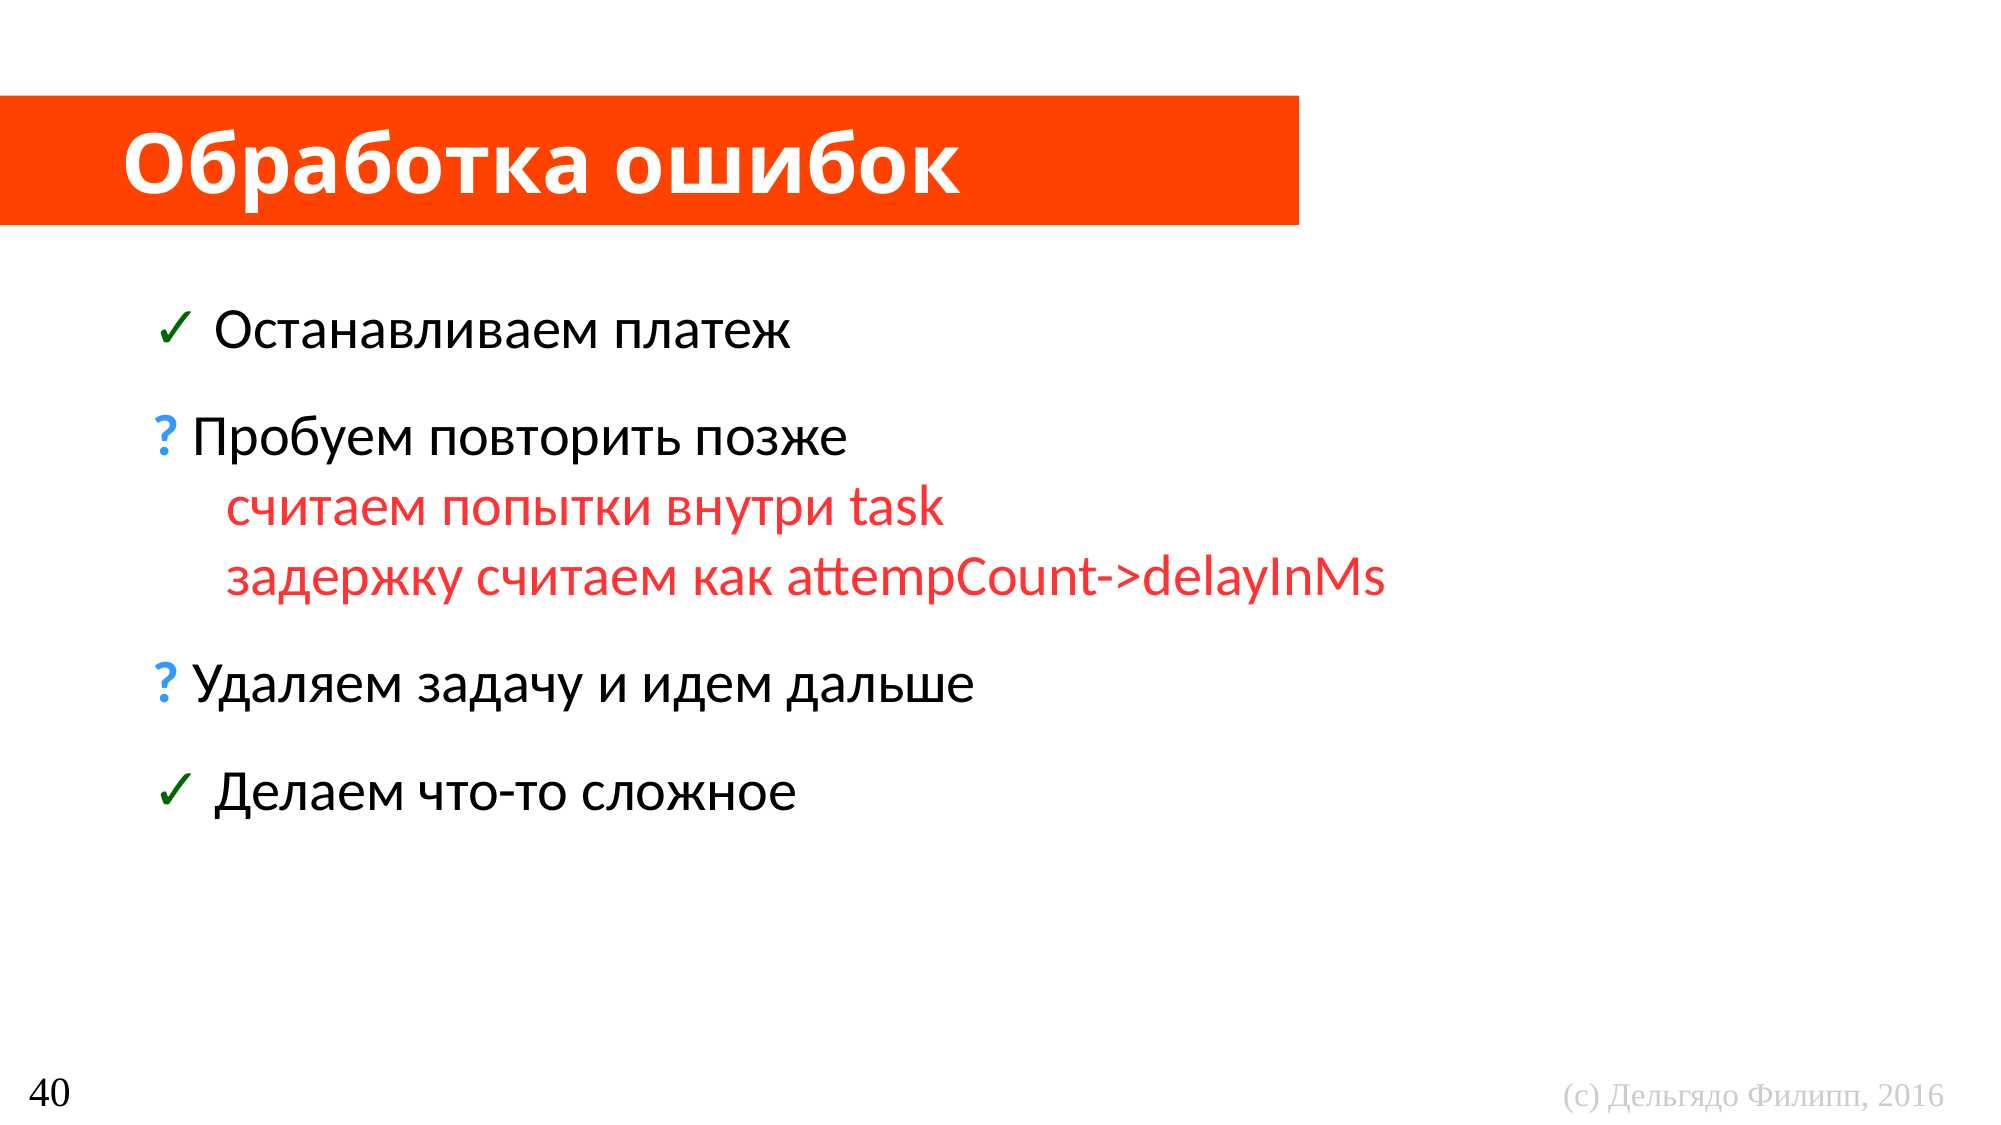

# Обработка ошибок
✓ Останавливаем платеж
? Пробуем повторить позже
	считаем попытки внутри task
	задержку считаем как attempCount->delayInMs
? Удаляем задачу и идем дальше
✓ Делаем что-то сложное
40
(c) Дельгядо Филипп, 2016